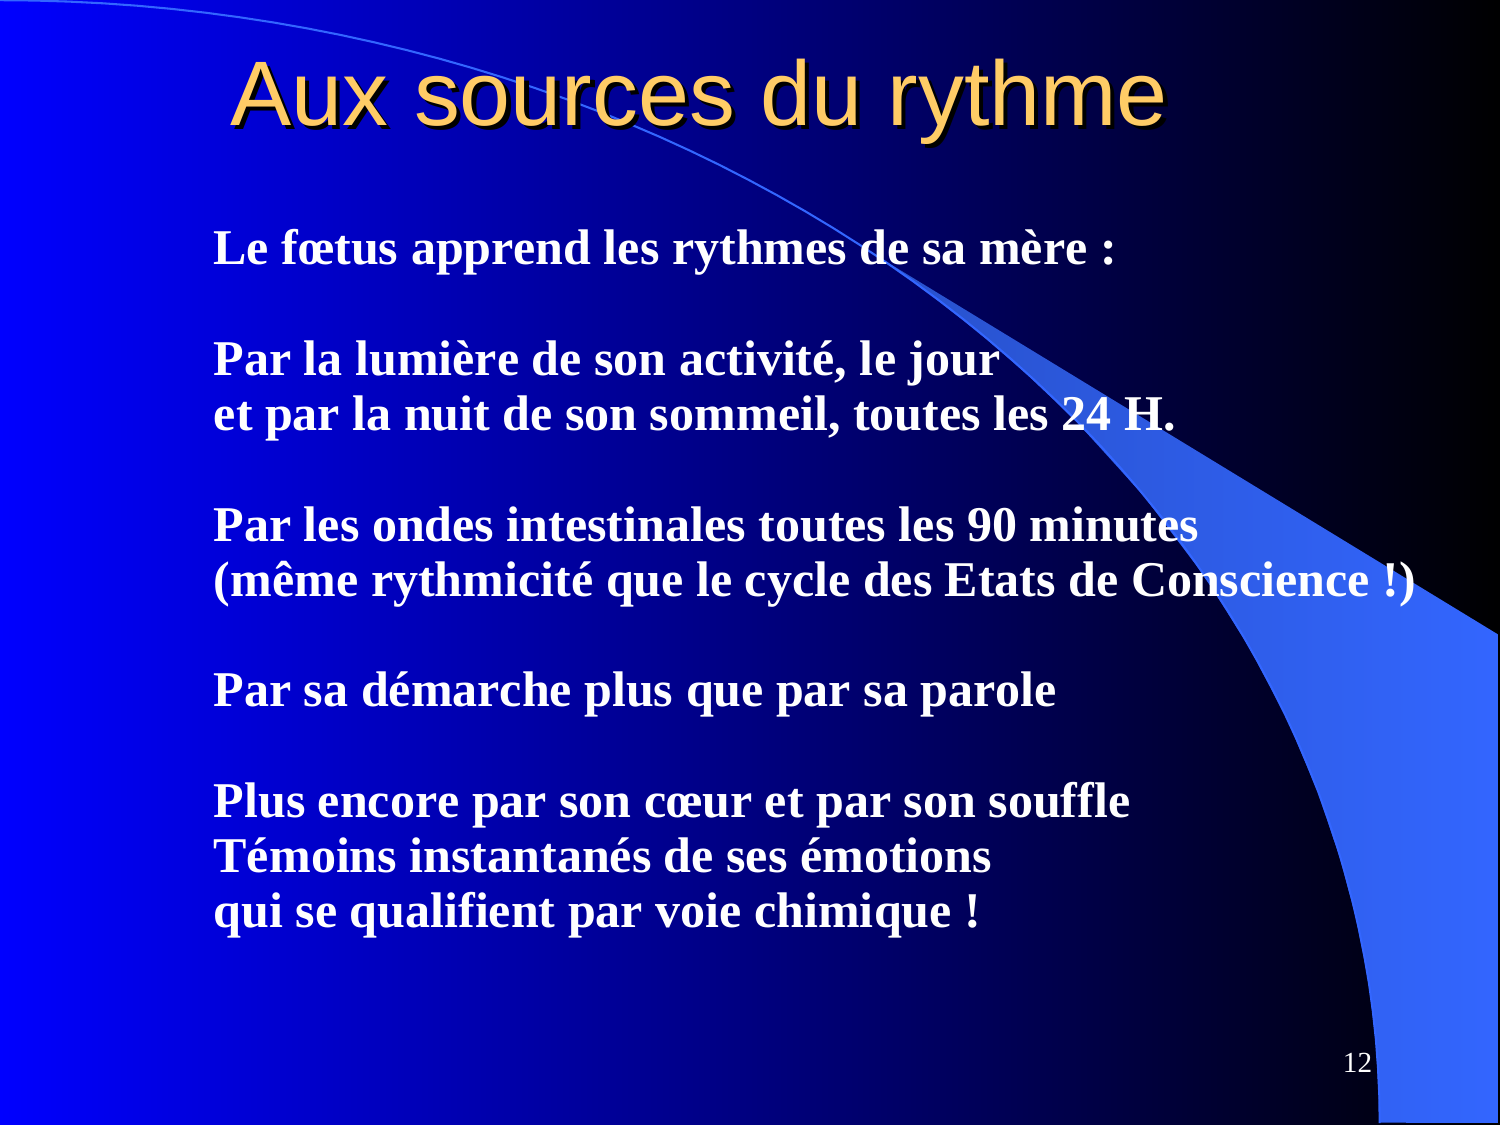

# Aux sources du rythme
Le fœtus apprend les rythmes de sa mère :
Par la lumière de son activité, le jour
et par la nuit de son sommeil, toutes les 24 H.
Par les ondes intestinales toutes les 90 minutes
(même rythmicité que le cycle des Etats de Conscience !)
Par sa démarche plus que par sa parole
Plus encore par son cœur et par son souffle
Témoins instantanés de ses émotions
qui se qualifient par voie chimique !
12